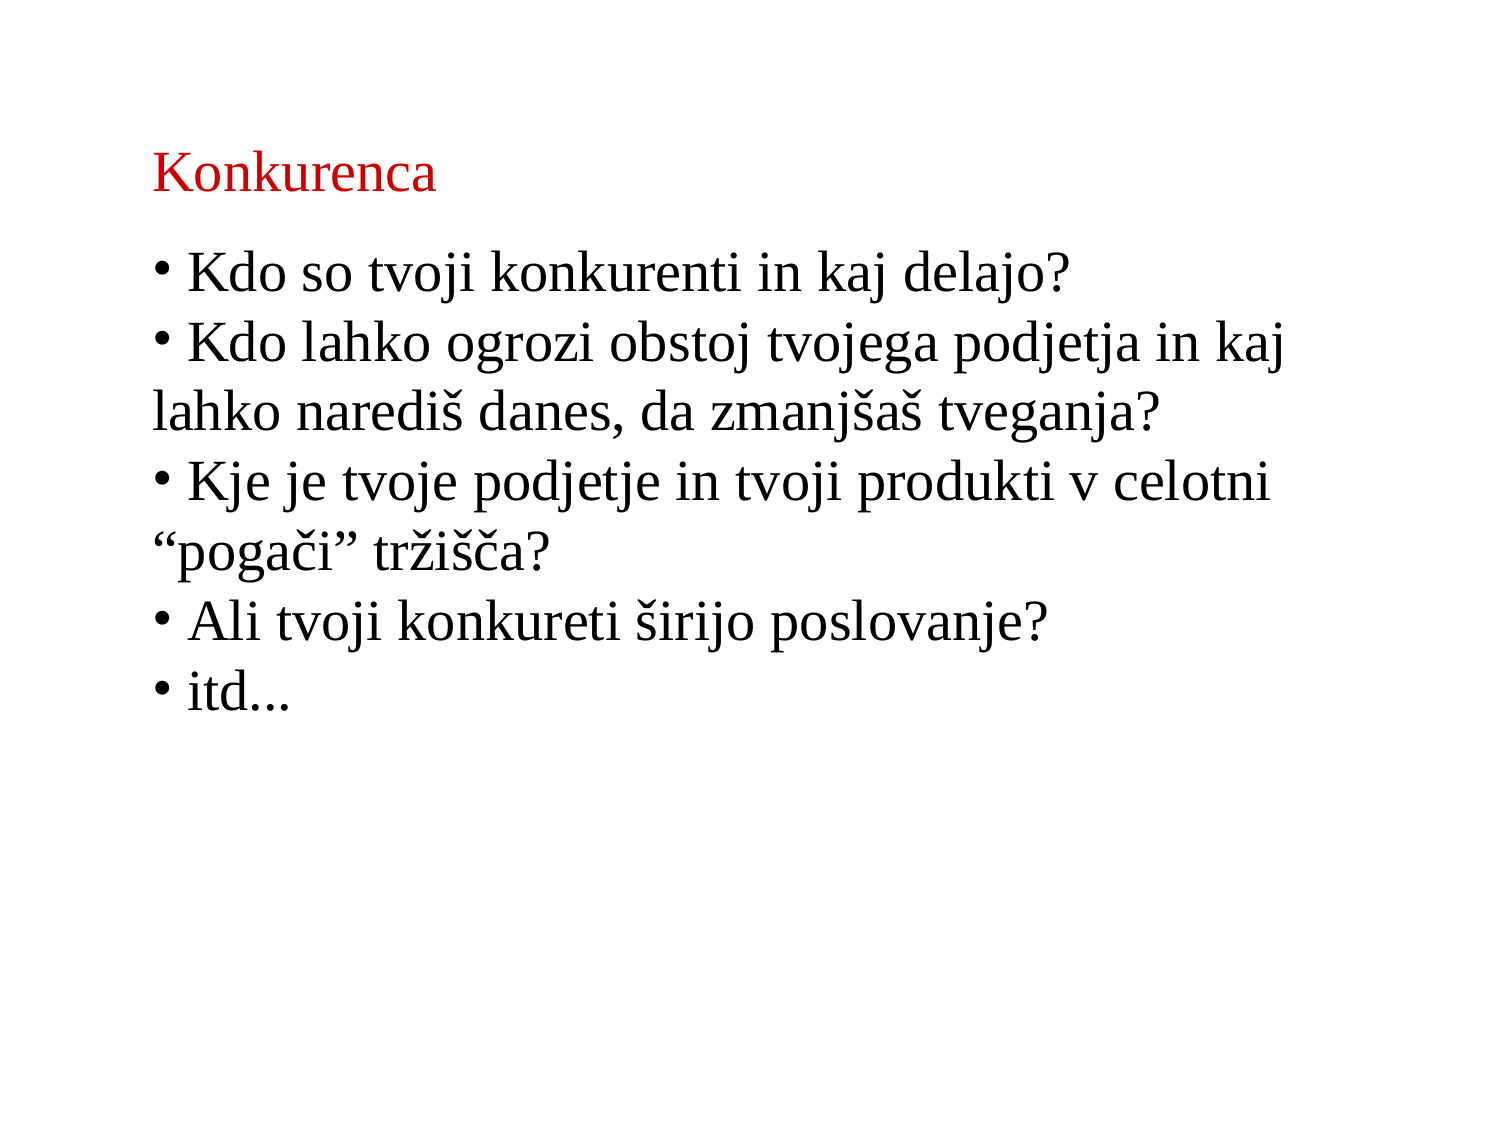

Konkurenca
 Kdo so tvoji konkurenti in kaj delajo?
 Kdo lahko ogrozi obstoj tvojega podjetja in kaj lahko narediš danes, da zmanjšaš tveganja?
 Kje je tvoje podjetje in tvoji produkti v celotni “pogači” tržišča?
 Ali tvoji konkureti širijo poslovanje?
 itd...